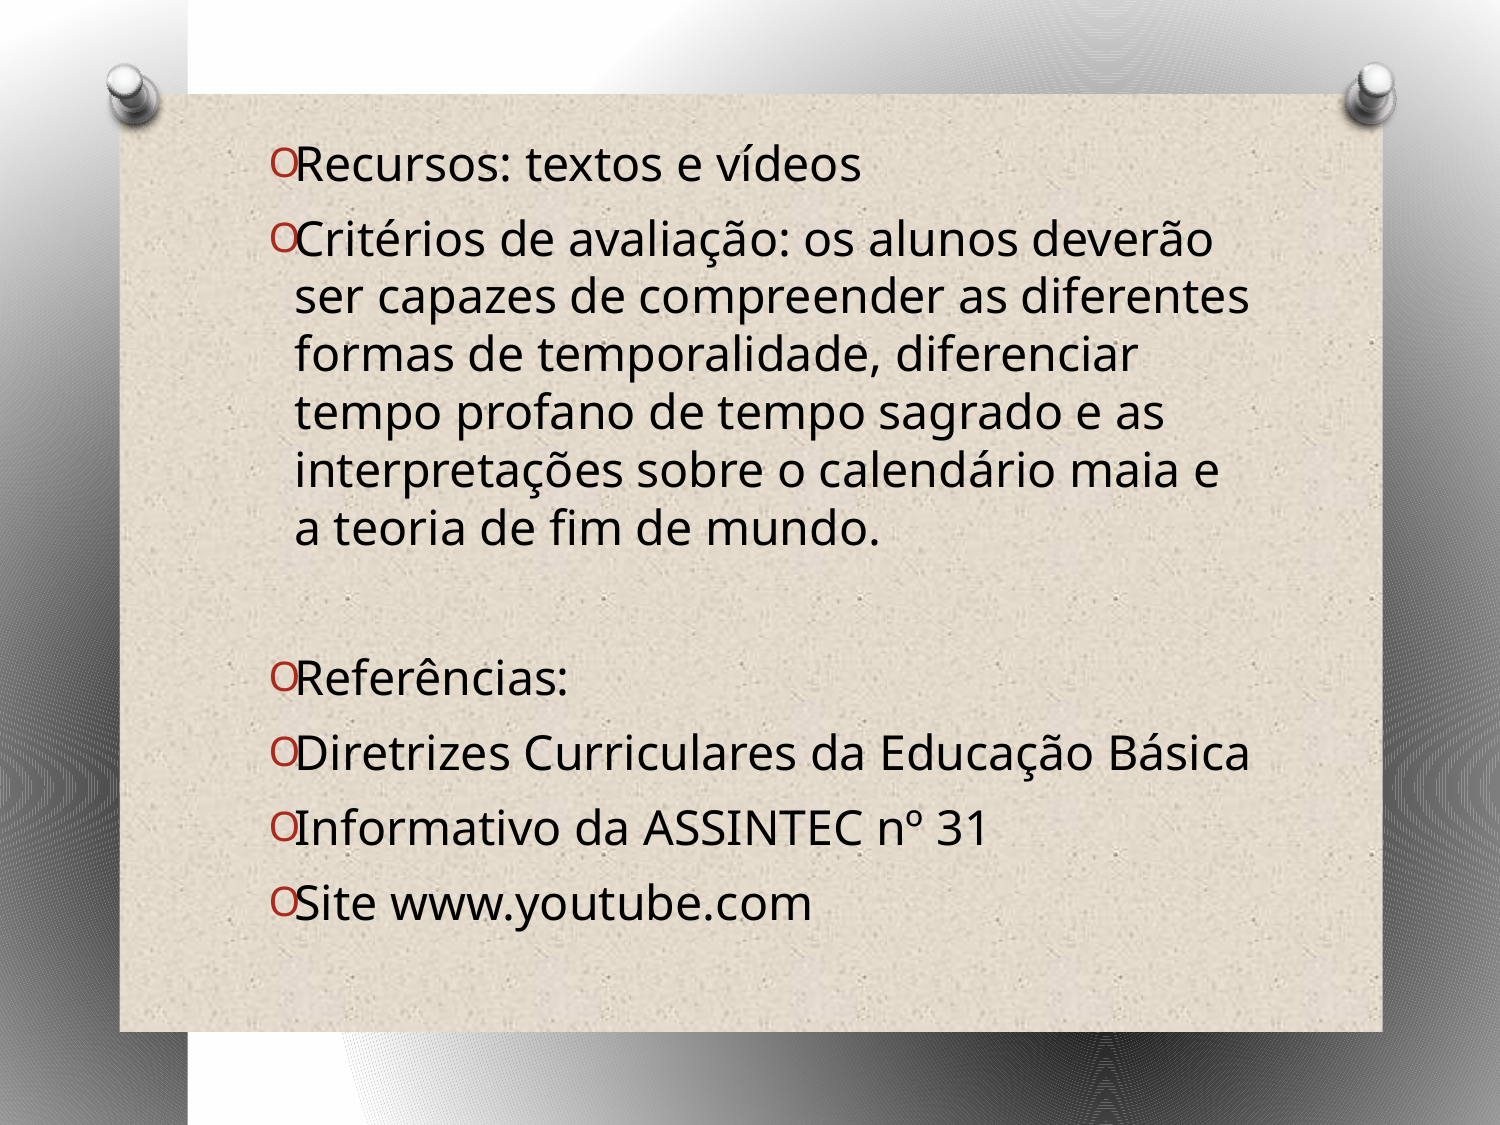

# Recursos: textos e vídeos
Critérios de avaliação: os alunos deverão ser capazes de compreender as diferentes formas de temporalidade, diferenciar tempo profano de tempo sagrado e as interpretações sobre o calendário maia e a teoria de fim de mundo.
Referências:
Diretrizes Curriculares da Educação Básica
Informativo da ASSINTEC nº 31
Site www.youtube.com